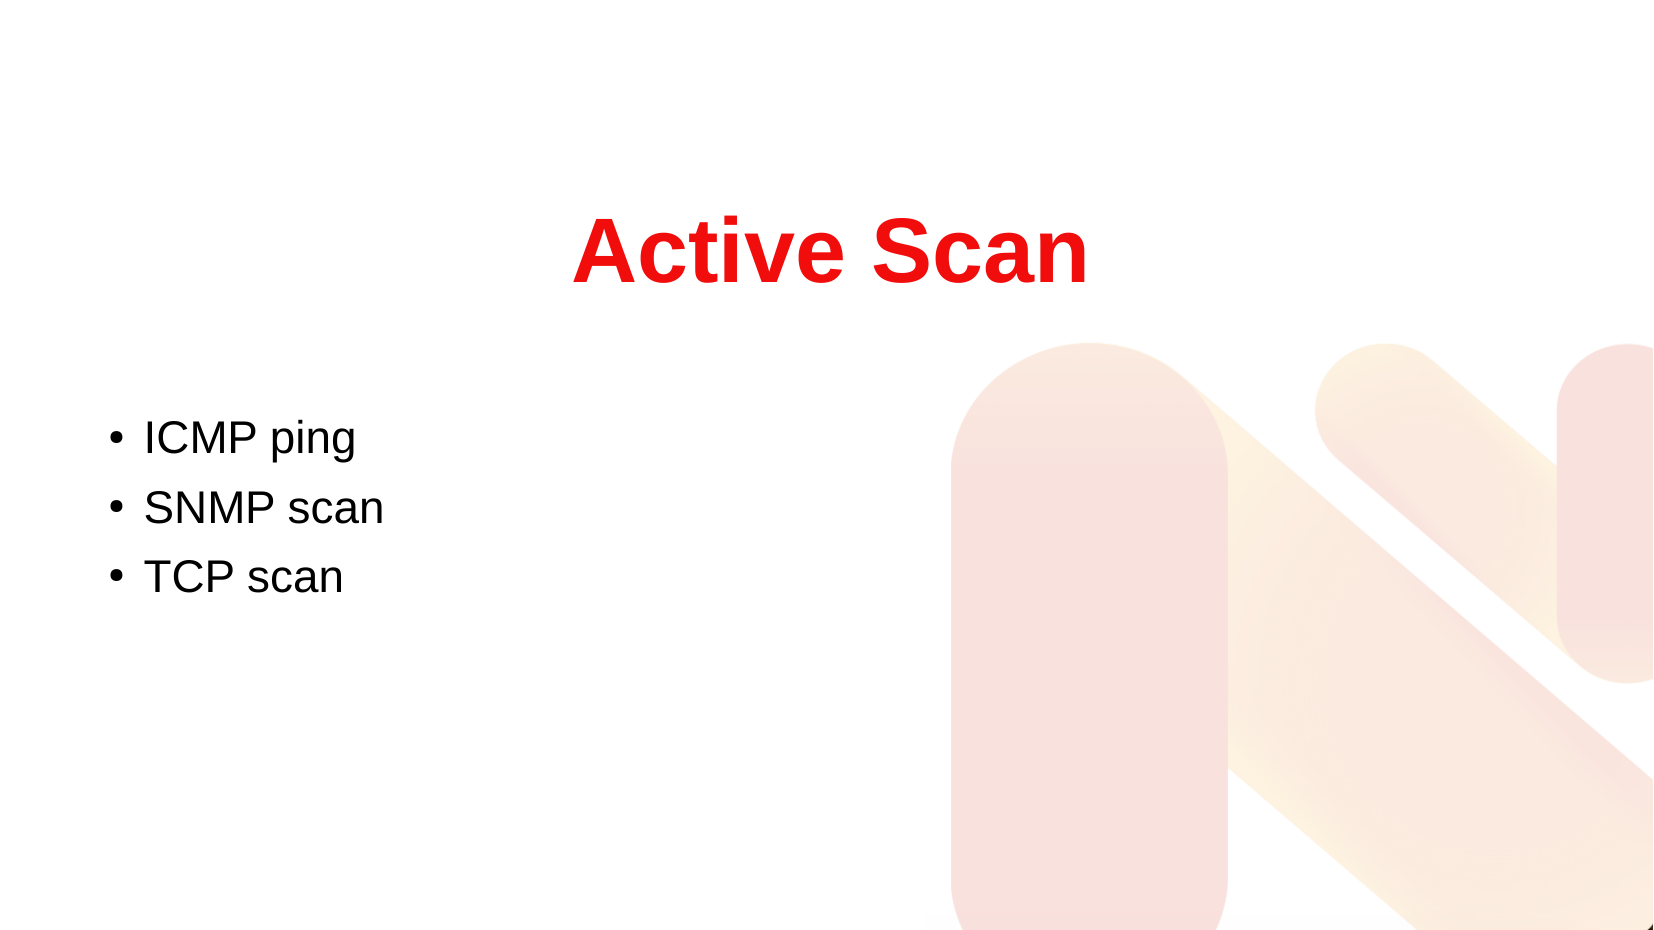

# Active Scan
ICMP ping
SNMP scan
TCP scan